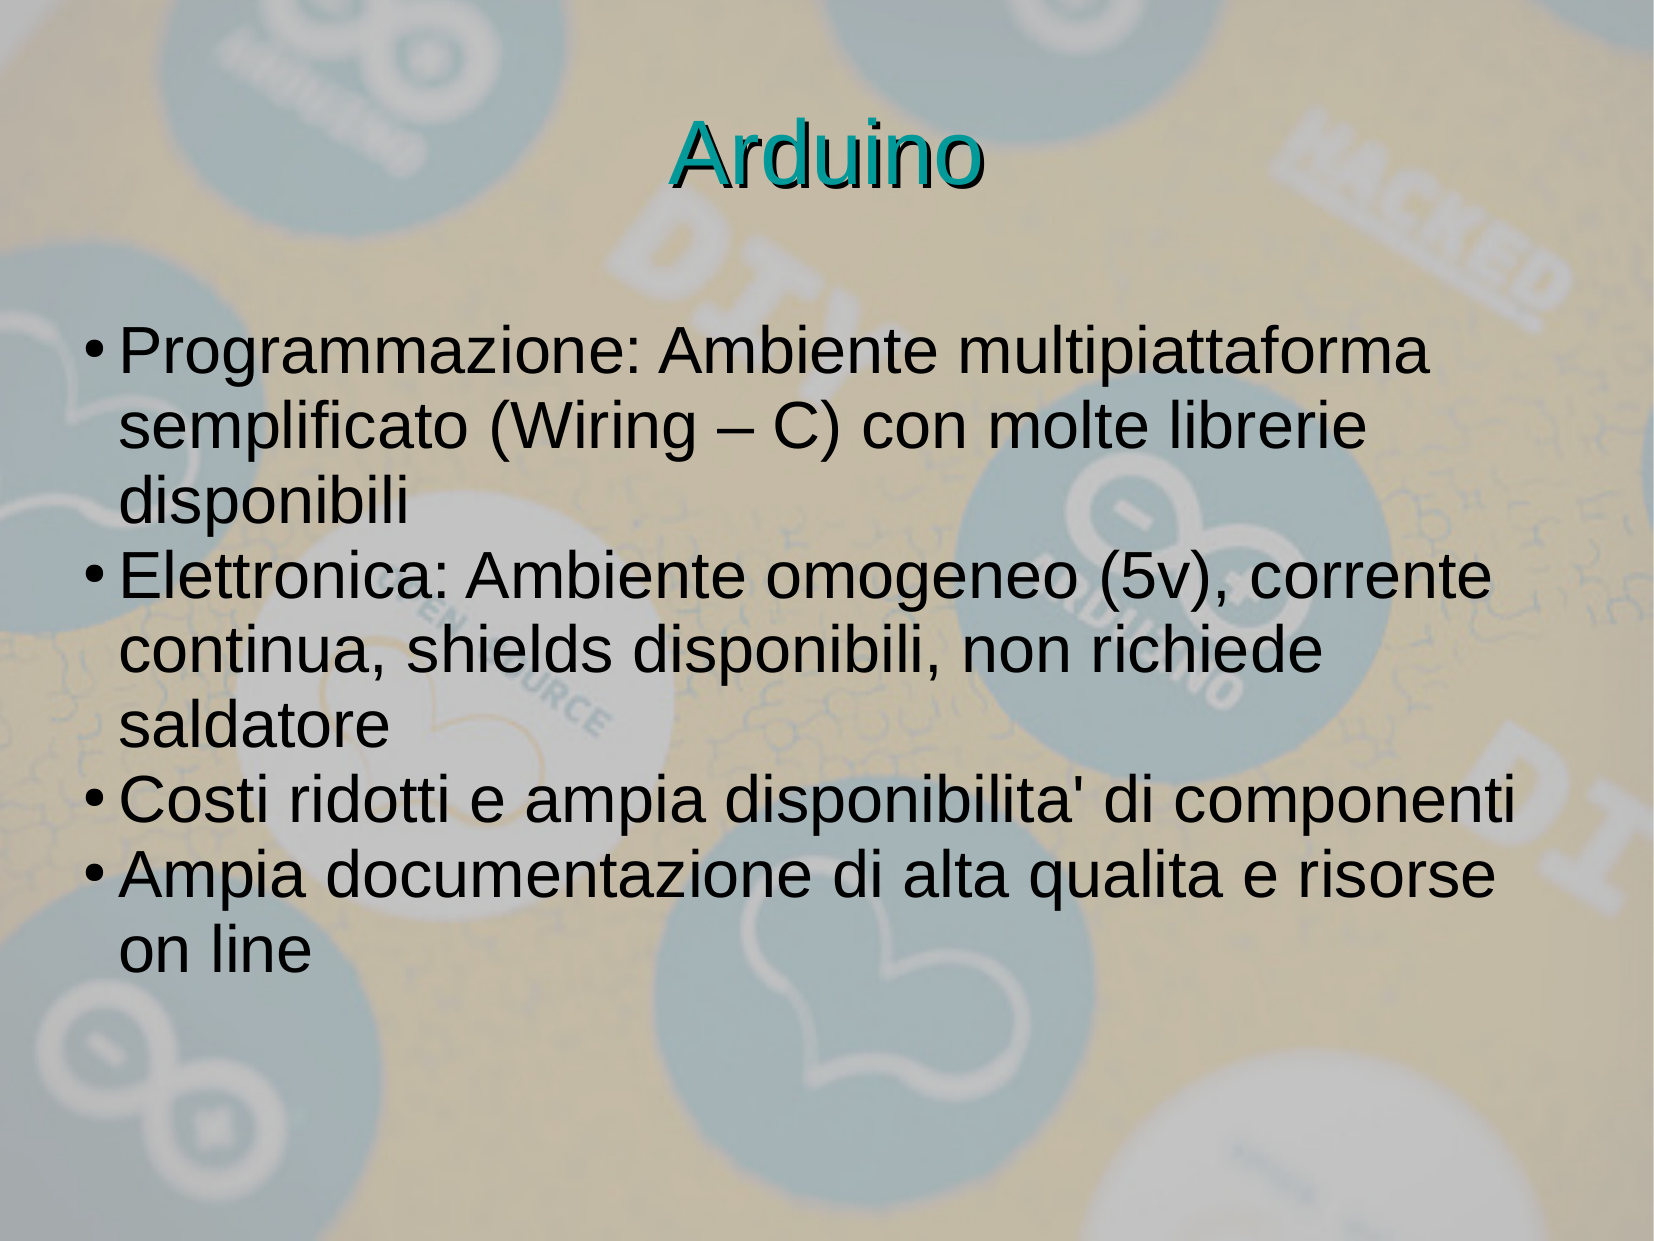

# Arduino
Programmazione: Ambiente multipiattaforma semplificato (Wiring – C) con molte librerie disponibili
Elettronica: Ambiente omogeneo (5v), corrente continua, shields disponibili, non richiede saldatore
Costi ridotti e ampia disponibilita' di componenti
Ampia documentazione di alta qualita e risorse on line